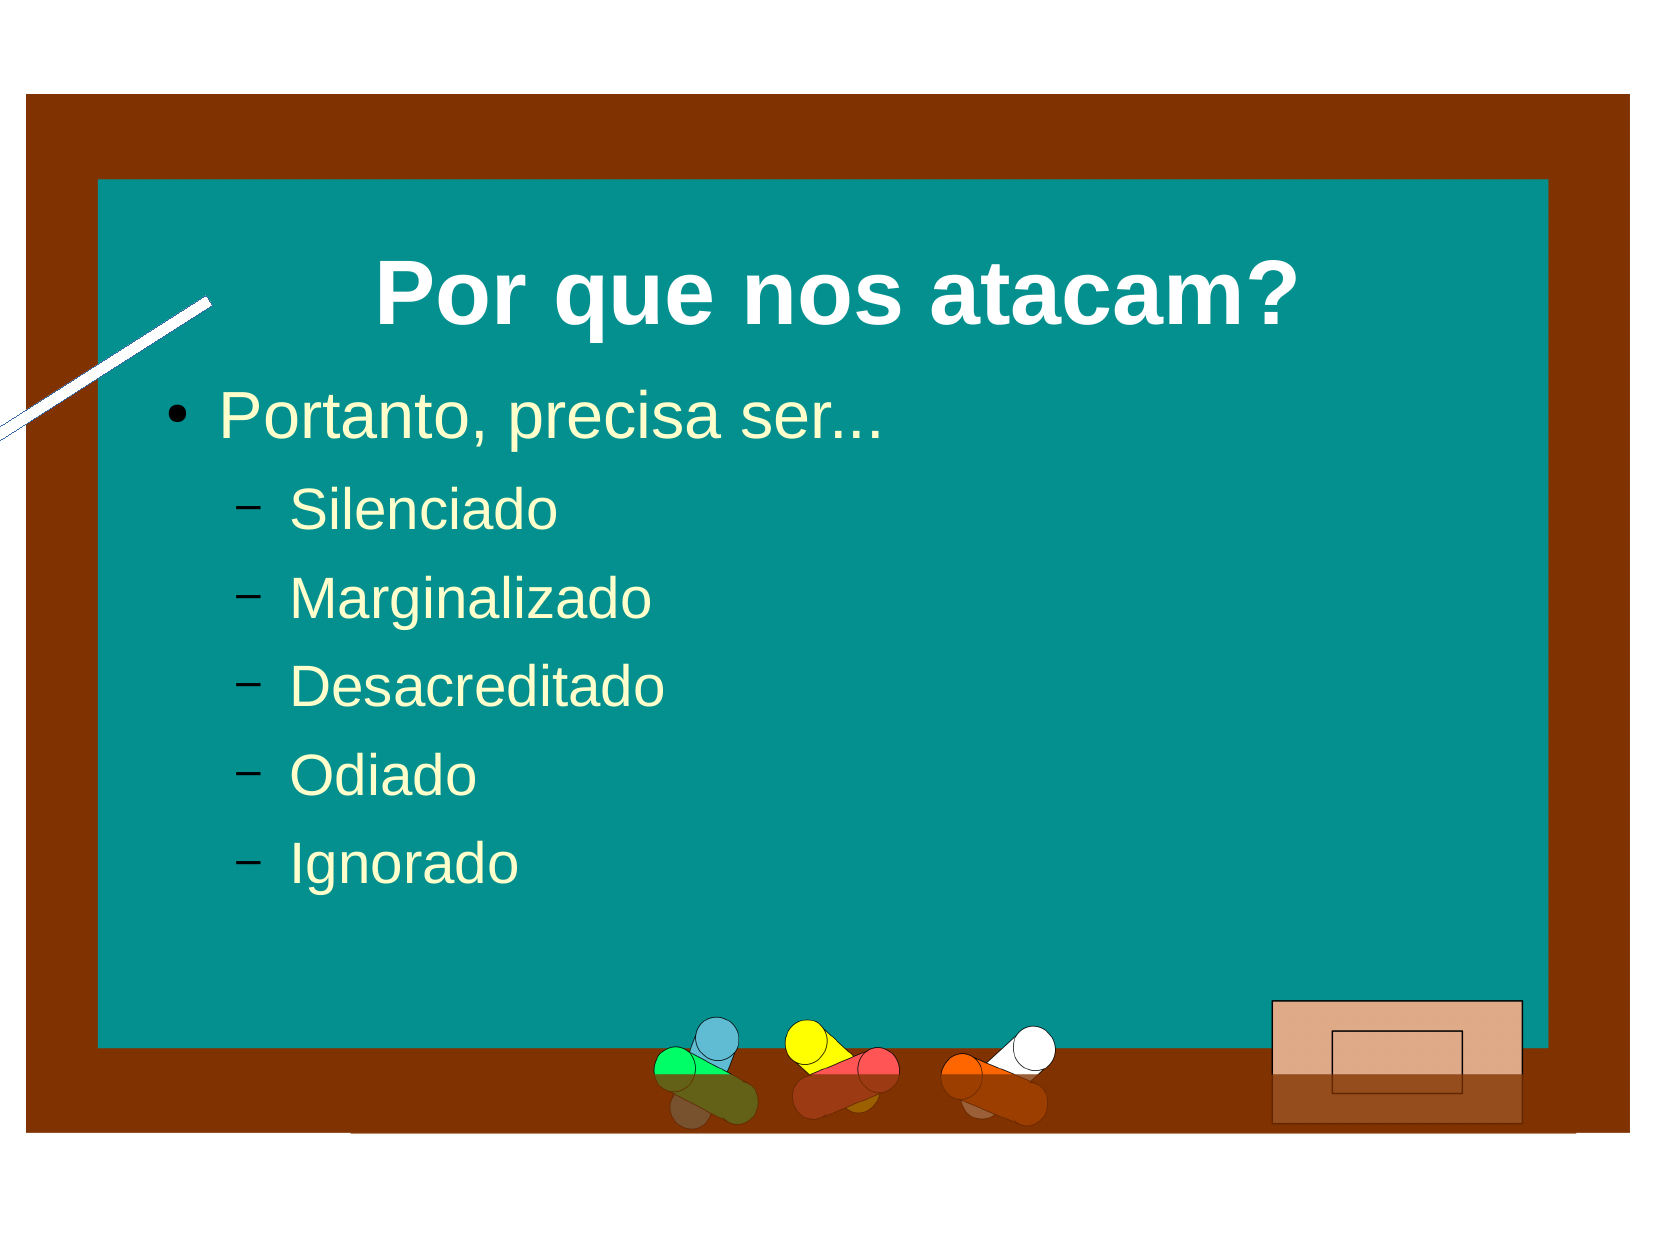

# Por que nos atacam?
Portanto, precisa ser...
Silenciado
Marginalizado
Desacreditado
Odiado
Ignorado